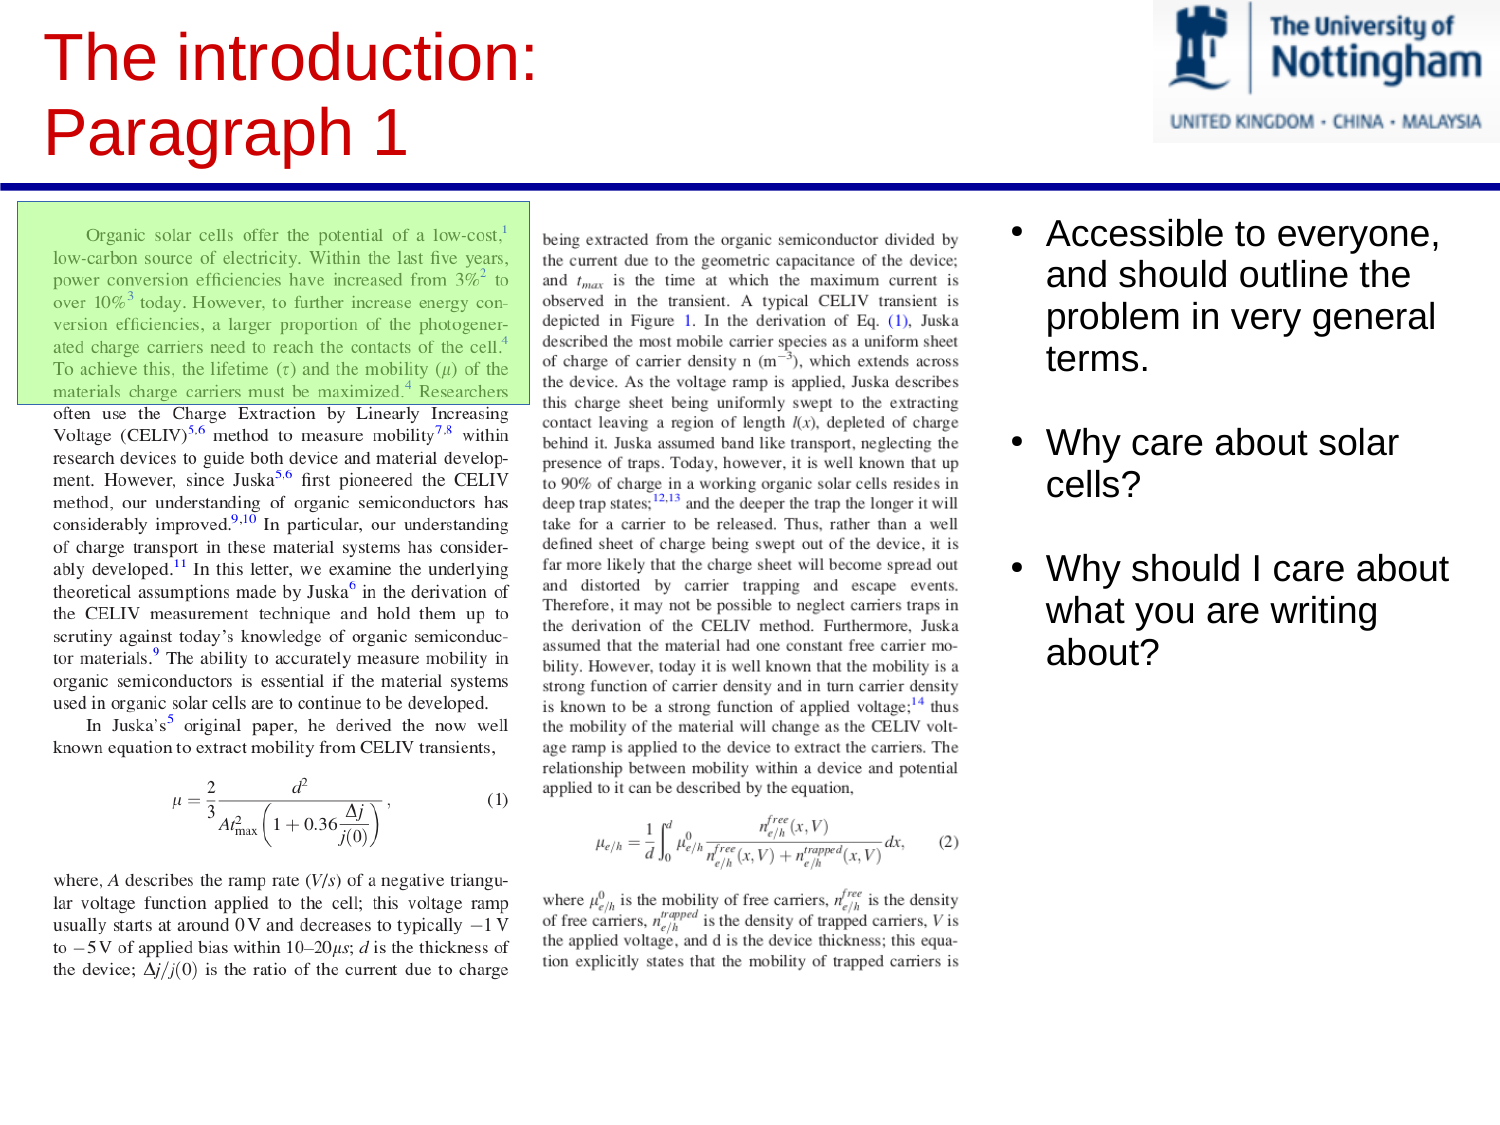

The introduction:
Paragraph 1
Accessible to everyone, and should outline the problem in very general terms.
Why care about solar cells?
Why should I care about what you are writing about?